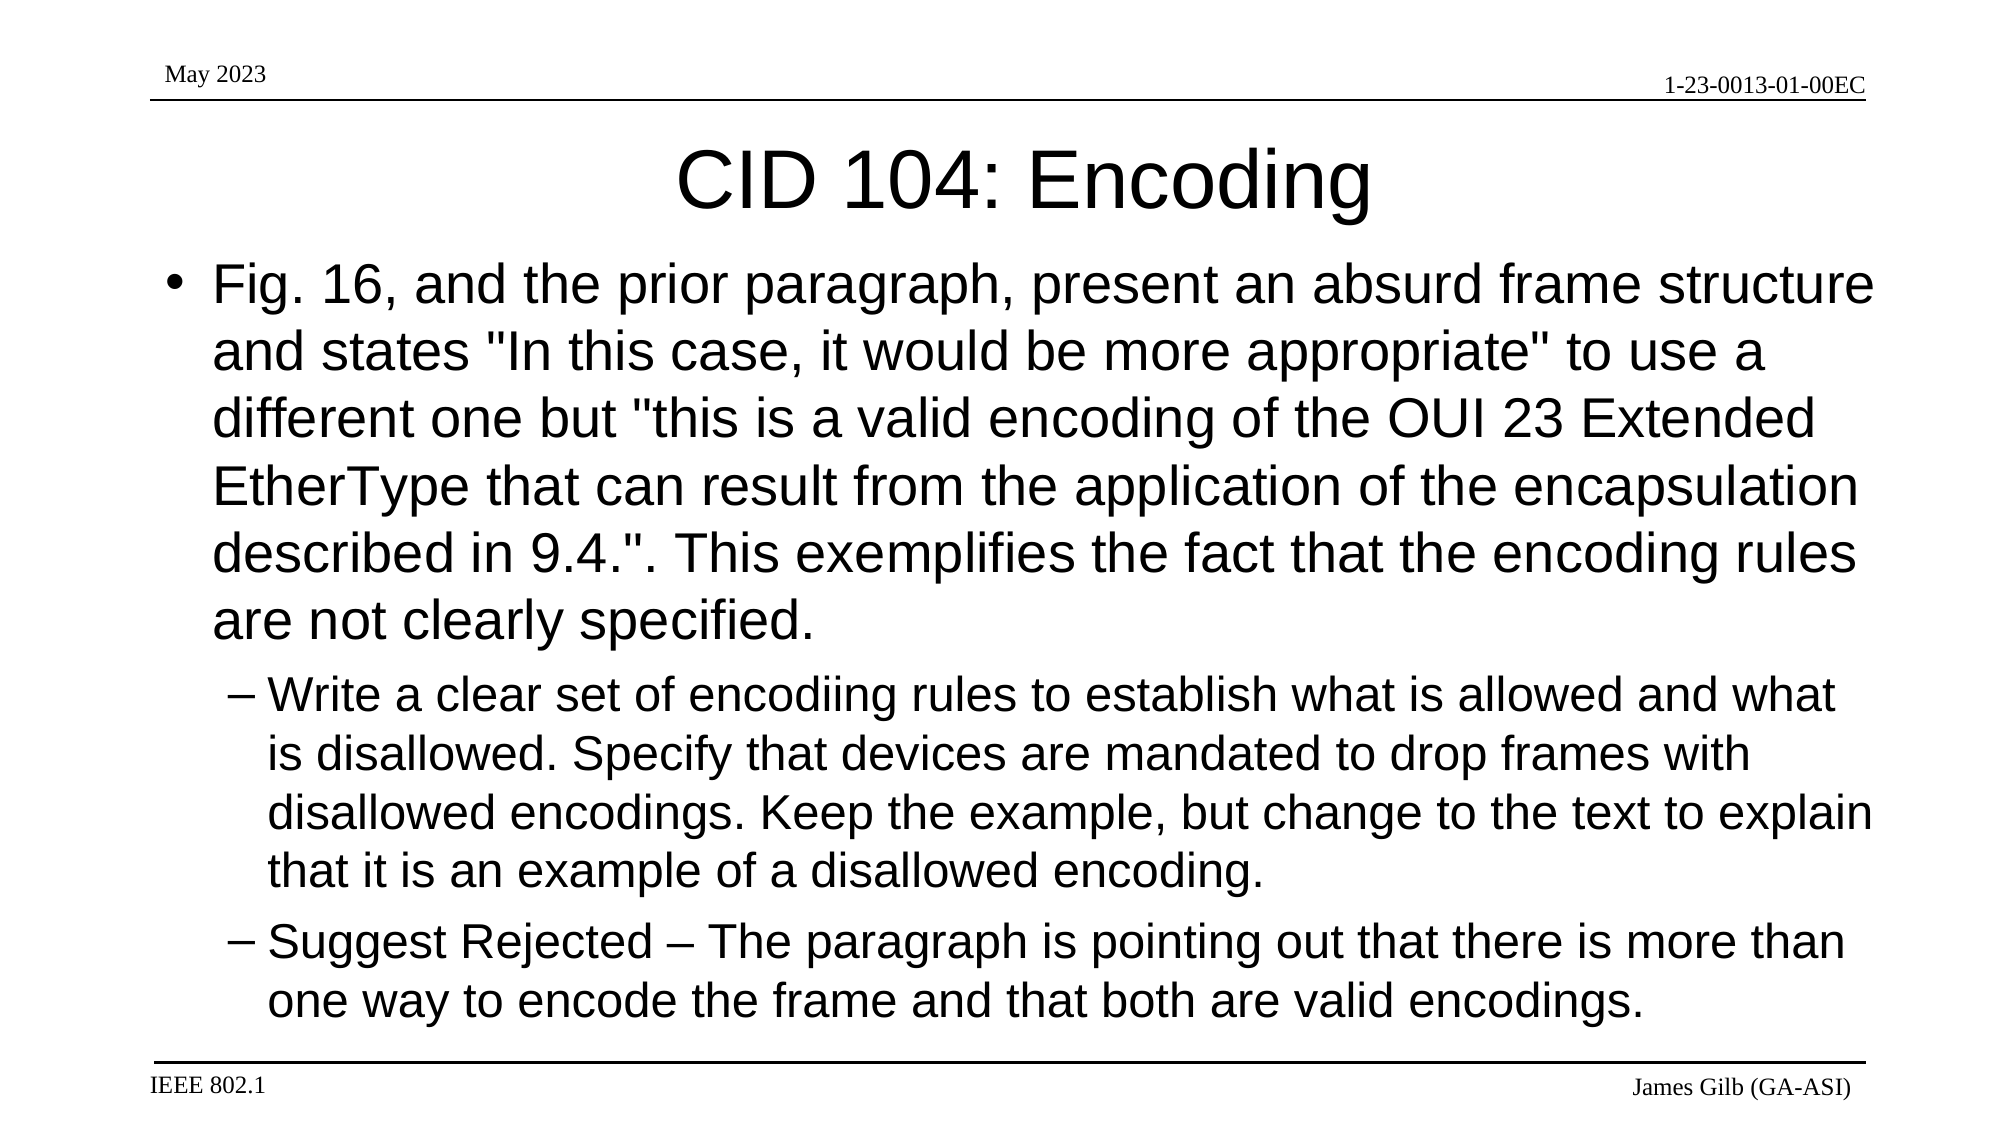

# CID 104: Encoding
Fig. 16, and the prior paragraph, present an absurd frame structure and states "In this case, it would be more appropriate" to use a different one but "this is a valid encoding of the OUI 23 Extended EtherType that can result from the application of the encapsulation described in 9.4.". This exemplifies the fact that the encoding rules are not clearly specified.
Write a clear set of encodiing rules to establish what is allowed and what is disallowed. Specify that devices are mandated to drop frames with disallowed encodings. Keep the example, but change to the text to explain that it is an example of a disallowed encoding.
Suggest Rejected – The paragraph is pointing out that there is more than one way to encode the frame and that both are valid encodings.